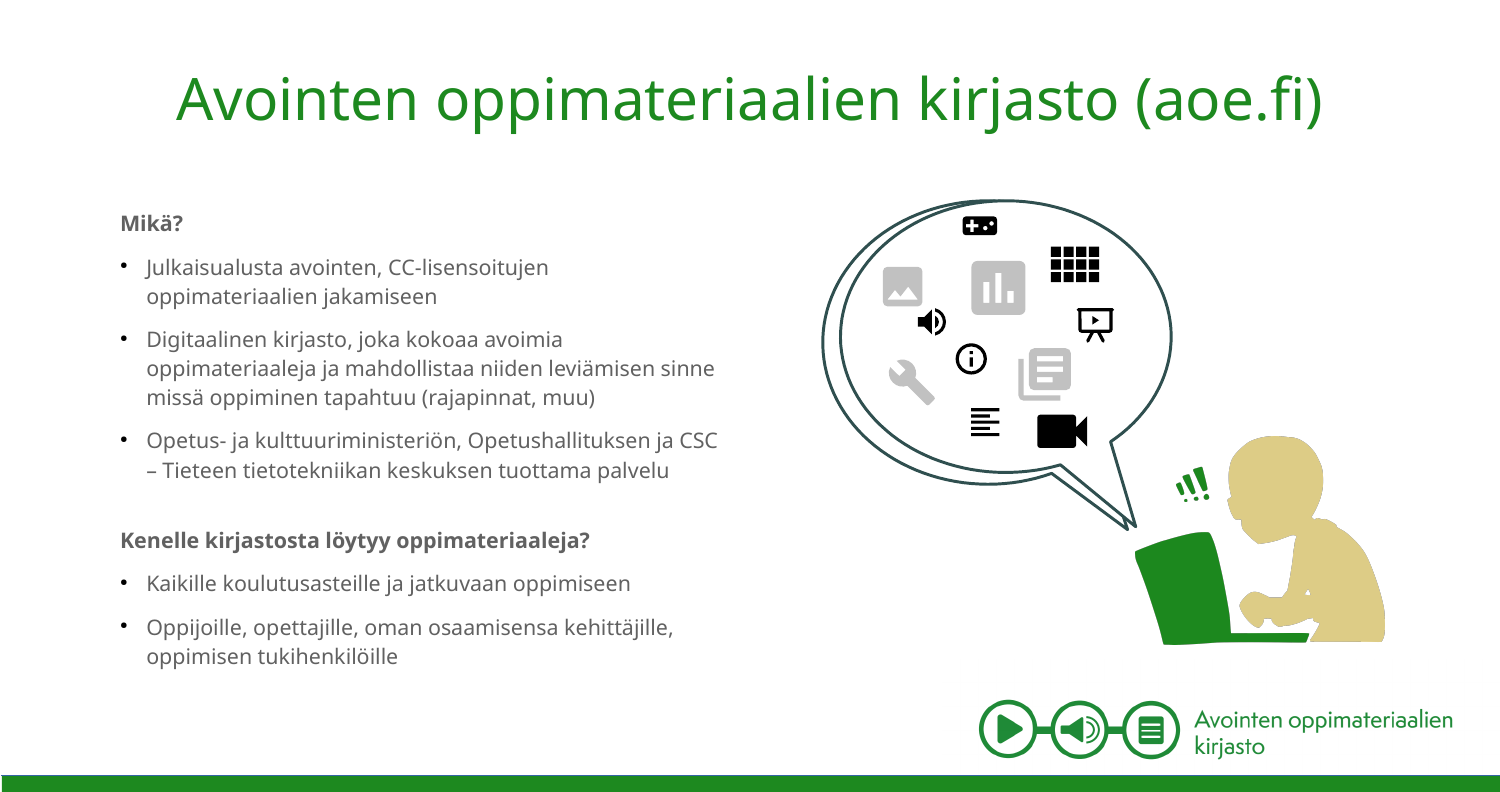

# Avointen oppimateriaalien kirjasto (aoe.fi)
Mikä?
Julkaisualusta avointen, CC-lisensoitujen oppimateriaalien jakamiseen
Digitaalinen kirjasto, joka kokoaa avoimia oppimateriaaleja ja mahdollistaa niiden leviämisen sinne missä oppiminen tapahtuu (rajapinnat, muu)
Opetus- ja kulttuuriministeriön, Opetushallituksen ja CSC – Tieteen tietotekniikan keskuksen tuottama palvelu
Kenelle kirjastosta löytyy oppimateriaaleja?
Kaikille koulutusasteille ja jatkuvaan oppimiseen
Oppijoille, opettajille, oman osaamisensa kehittäjille, oppimisen tukihenkilöille